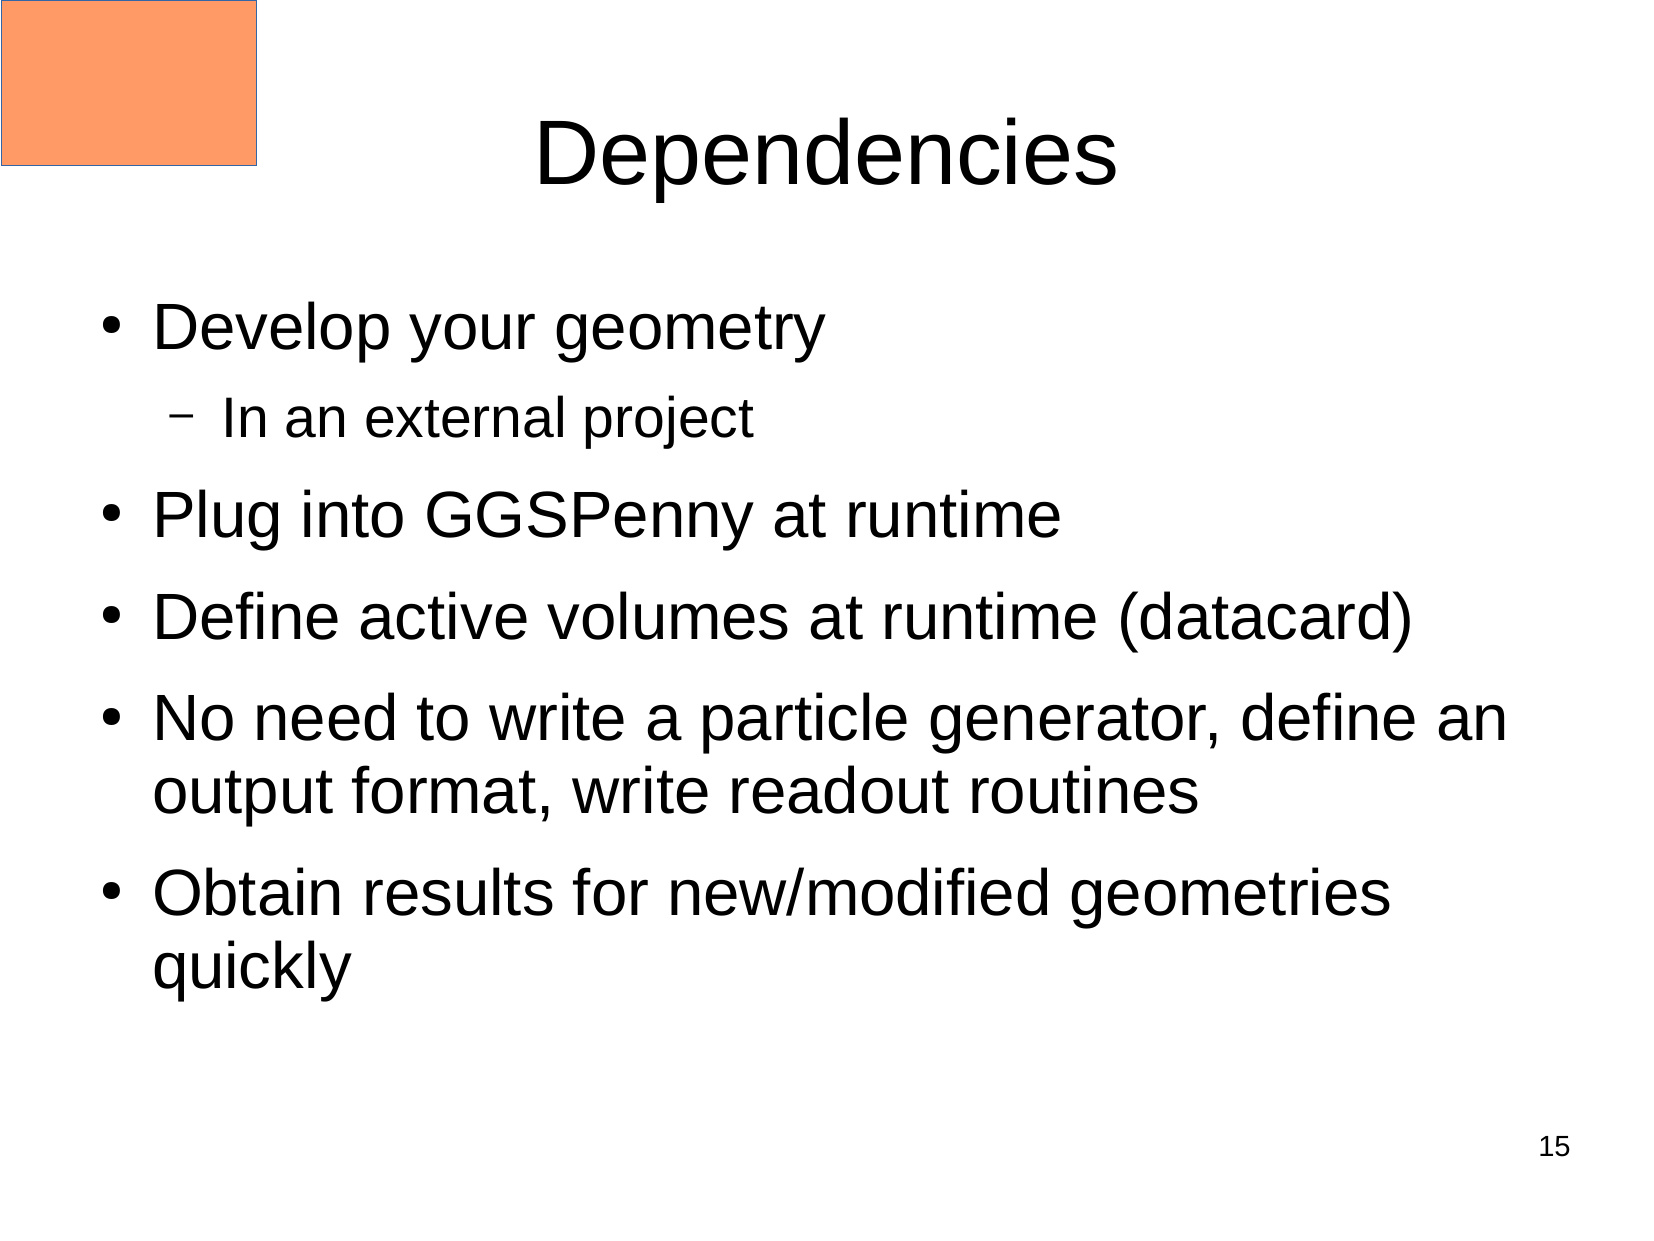

# Dependencies
Develop your geometry
In an external project
Plug into GGSPenny at runtime
Define active volumes at runtime (datacard)
No need to write a particle generator, define an output format, write readout routines
Obtain results for new/modified geometries quickly
15